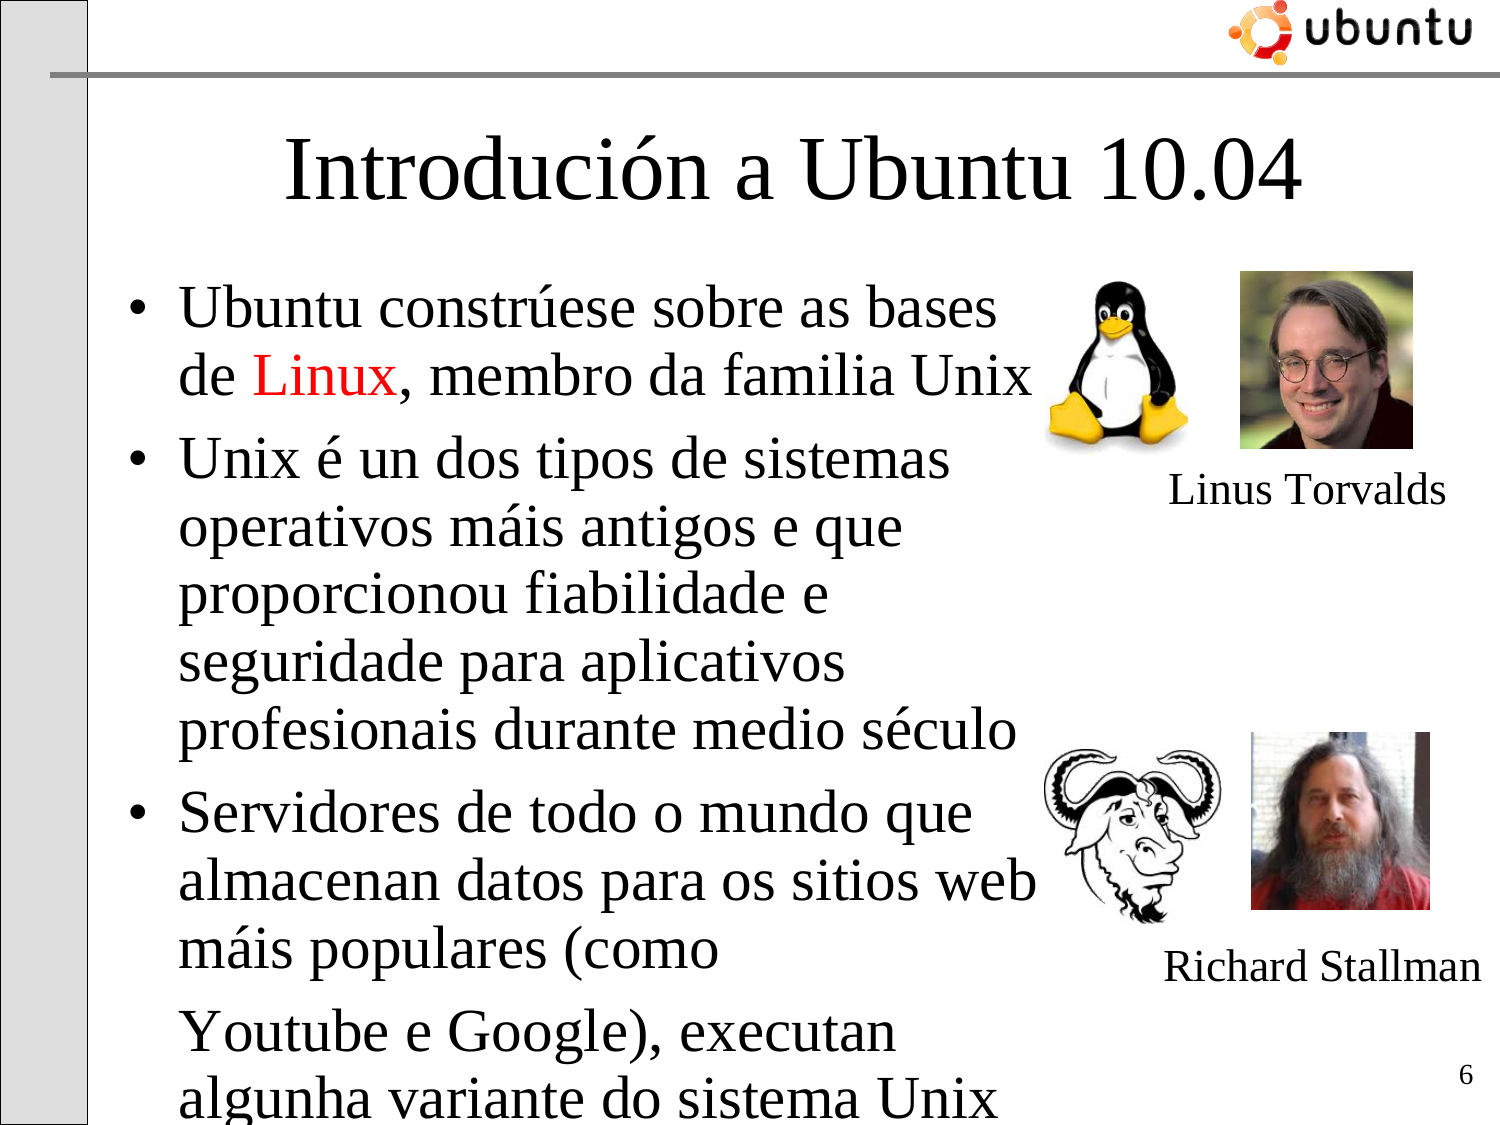

# Introdución a Ubuntu 10.04
Ubuntu constrúese sobre as bases de Linux, membro da familia Unix
Unix é un dos tipos de sistemas operativos máis antigos e que proporcionou fiabilidade e seguridade para aplicativos profesionais durante medio século
Servidores de todo o mundo que almacenan datos para os sitios web máis populares (como
Youtube e Google), executan algunha variante do sistema Unix
Linus Torvalds
Richard Stallman
6